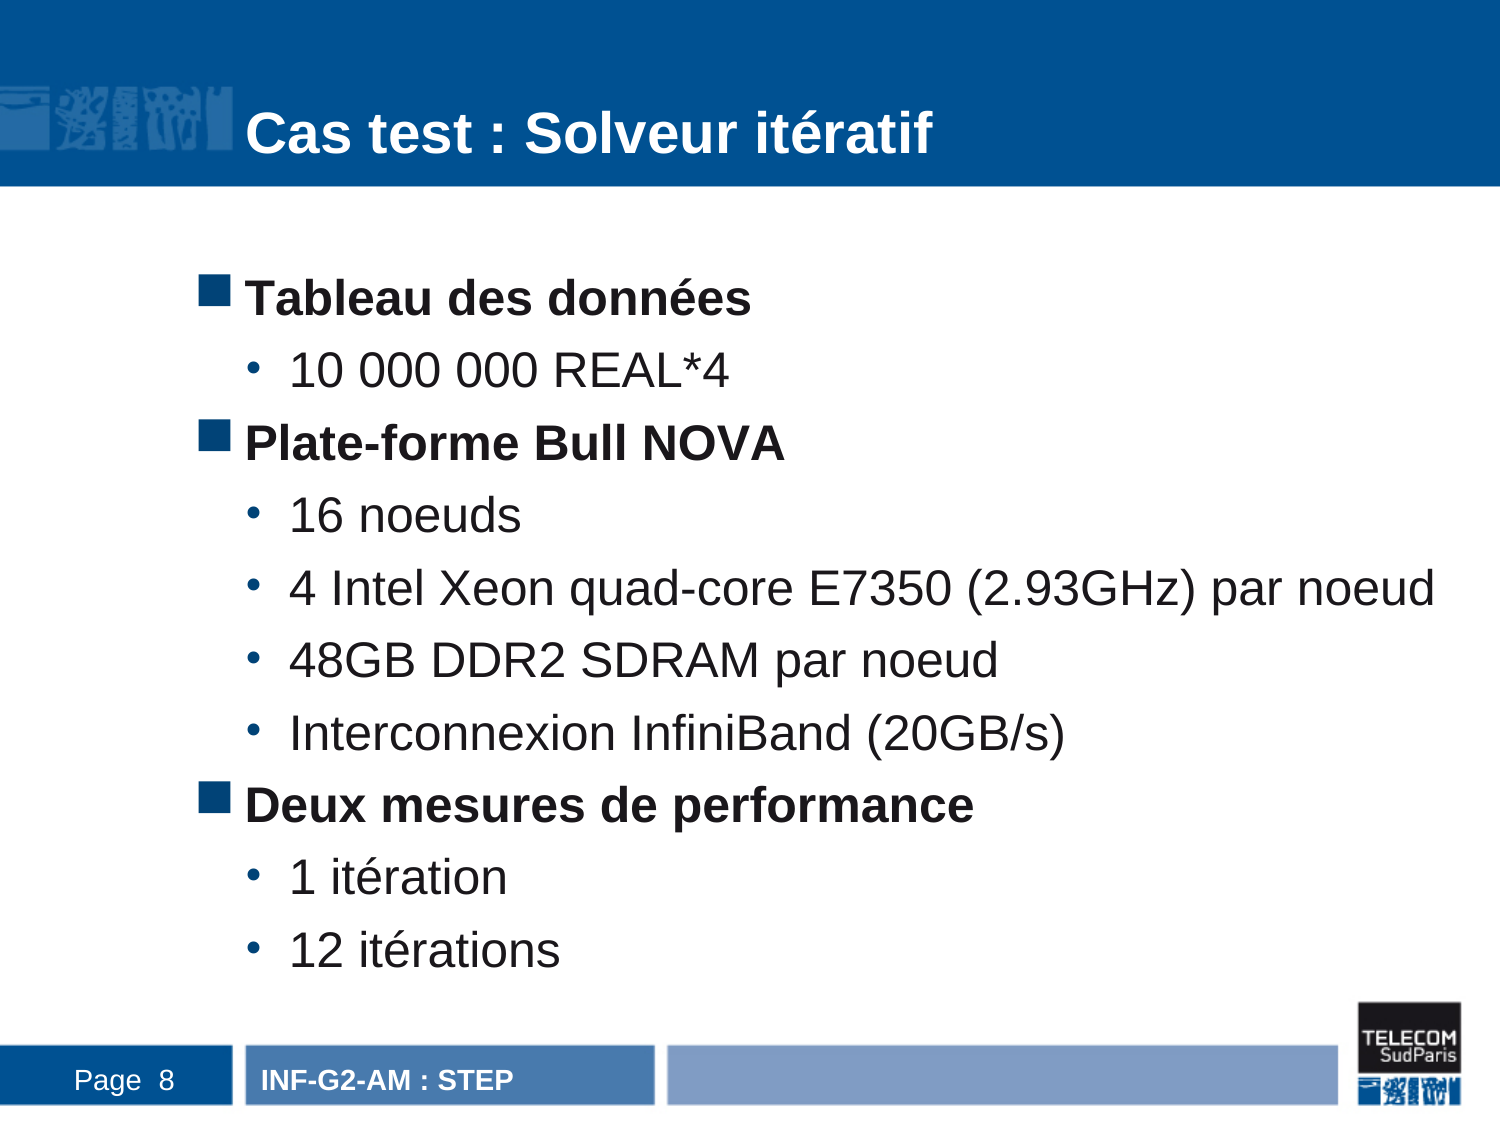

# Cas test : Solveur itératif
Tableau des données
10 000 000 REAL*4
Plate-forme Bull NOVA
16 noeuds
4 Intel Xeon quad-core E7350 (2.93GHz) par noeud
48GB DDR2 SDRAM par noeud
Interconnexion InfiniBand (20GB/s)
Deux mesures de performance
1 itération
12 itérations
8